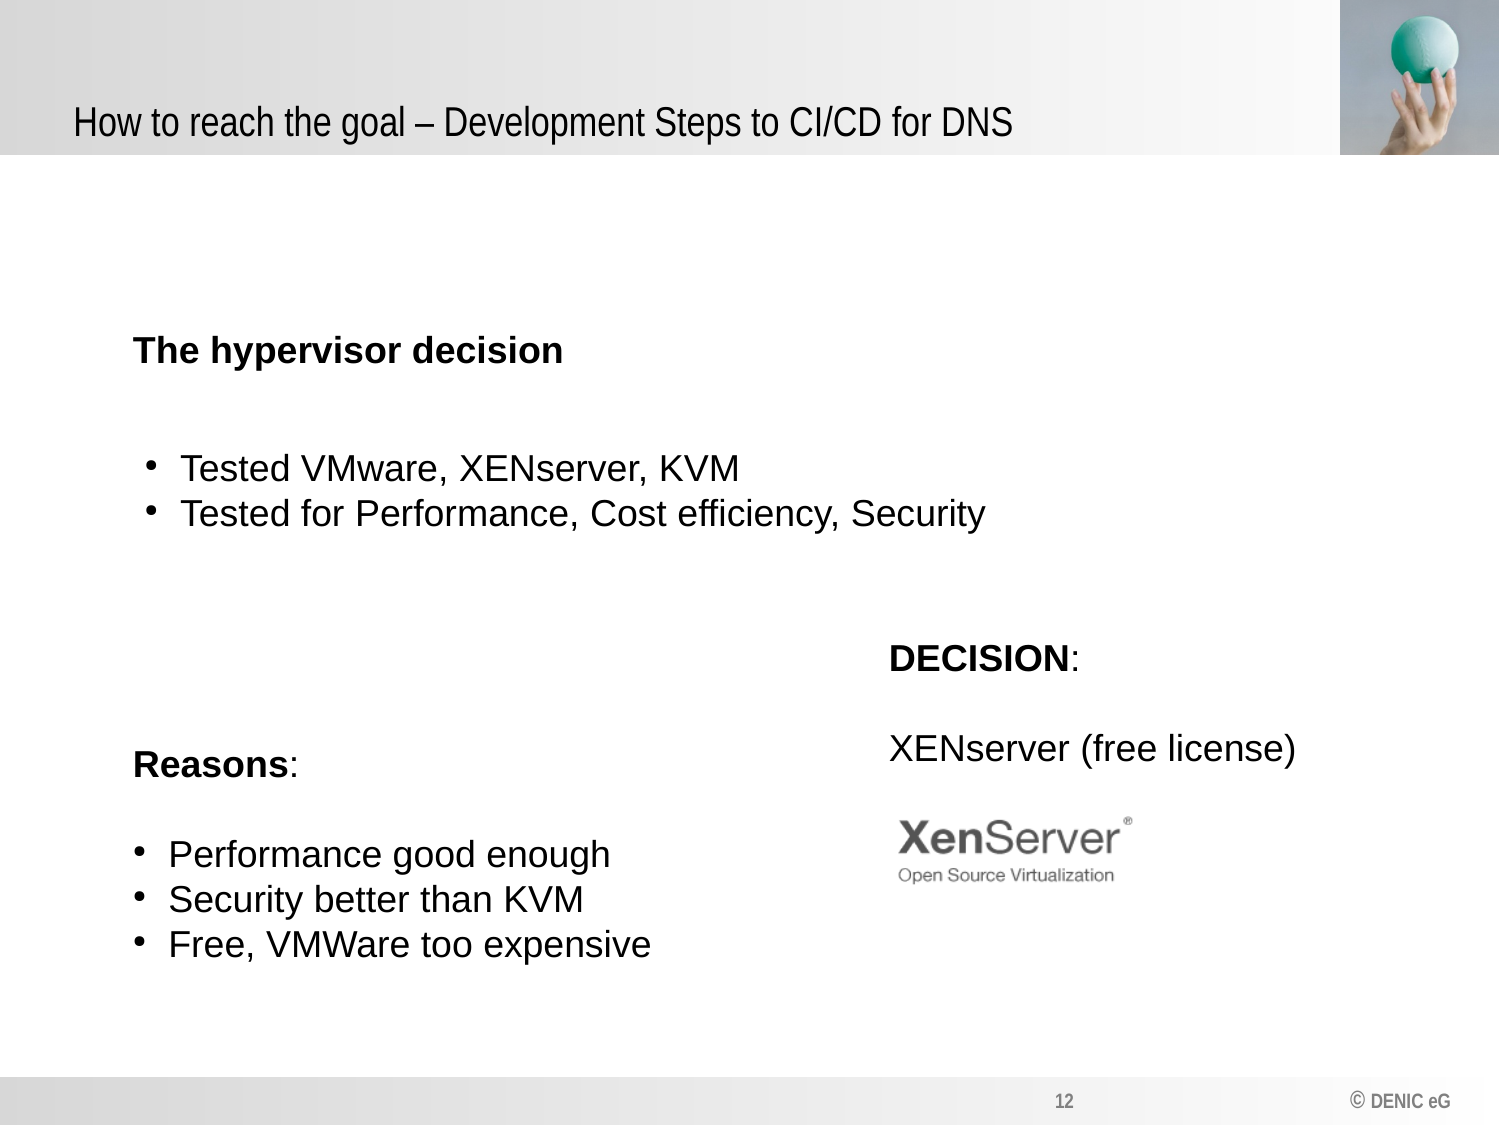

How to reach the goal – Development Steps to CI/CD for DNS
The hypervisor decision
Tested VMware, XENserver, KVM
Tested for Performance, Cost efficiency, Security
DECISION:
XENserver (free license)
Reasons:
Performance good enough
Security better than KVM
Free, VMWare too expensive
 © DENIC eG